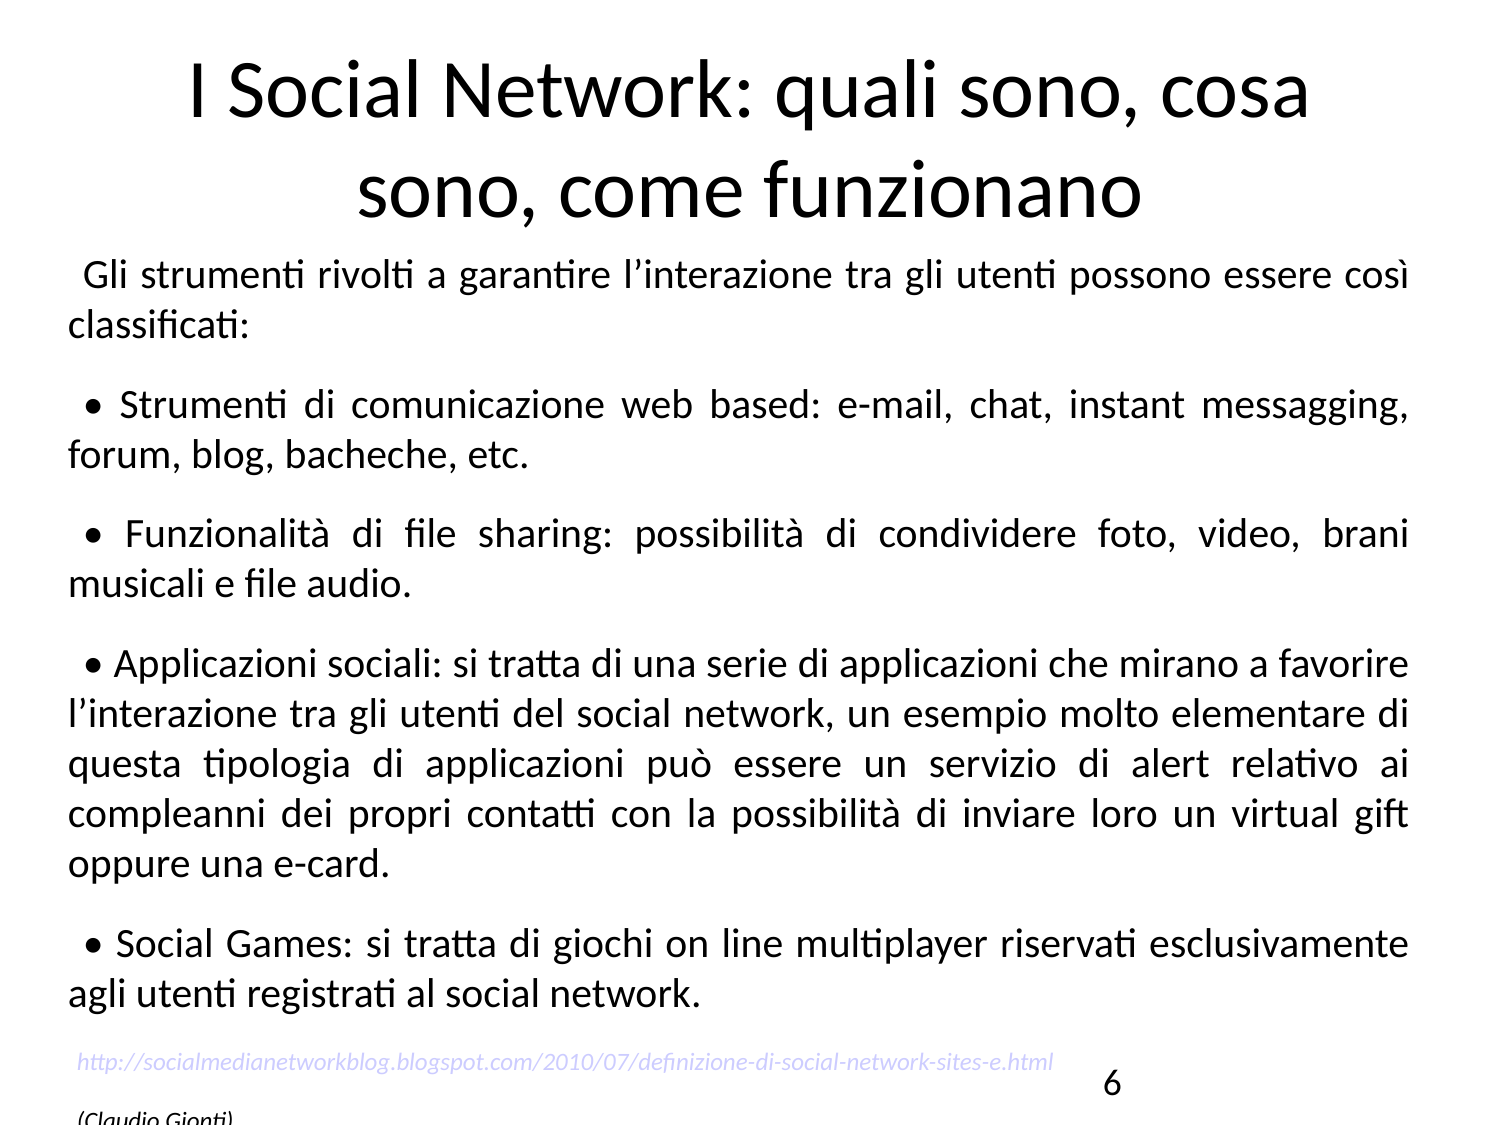

# I Social Network: quali sono, cosa sono, come funzionano
Gli strumenti rivolti a garantire l’interazione tra gli utenti possono essere così classificati:
• Strumenti di comunicazione web based: e-mail, chat, instant messagging, forum, blog, bacheche, etc.
• Funzionalità di file sharing: possibilità di condividere foto, video, brani musicali e file audio.
• Applicazioni sociali: si tratta di una serie di applicazioni che mirano a favorire l’interazione tra gli utenti del social network, un esempio molto elementare di questa tipologia di applicazioni può essere un servizio di alert relativo ai compleanni dei propri contatti con la possibilità di inviare loro un virtual gift oppure una e-card.
• Social Games: si tratta di giochi on line multiplayer riservati esclusivamente agli utenti registrati al social network.
http://socialmedianetworkblog.blogspot.com/2010/07/definizione-di-social-network-sites-e.html
(Claudio Gionti)